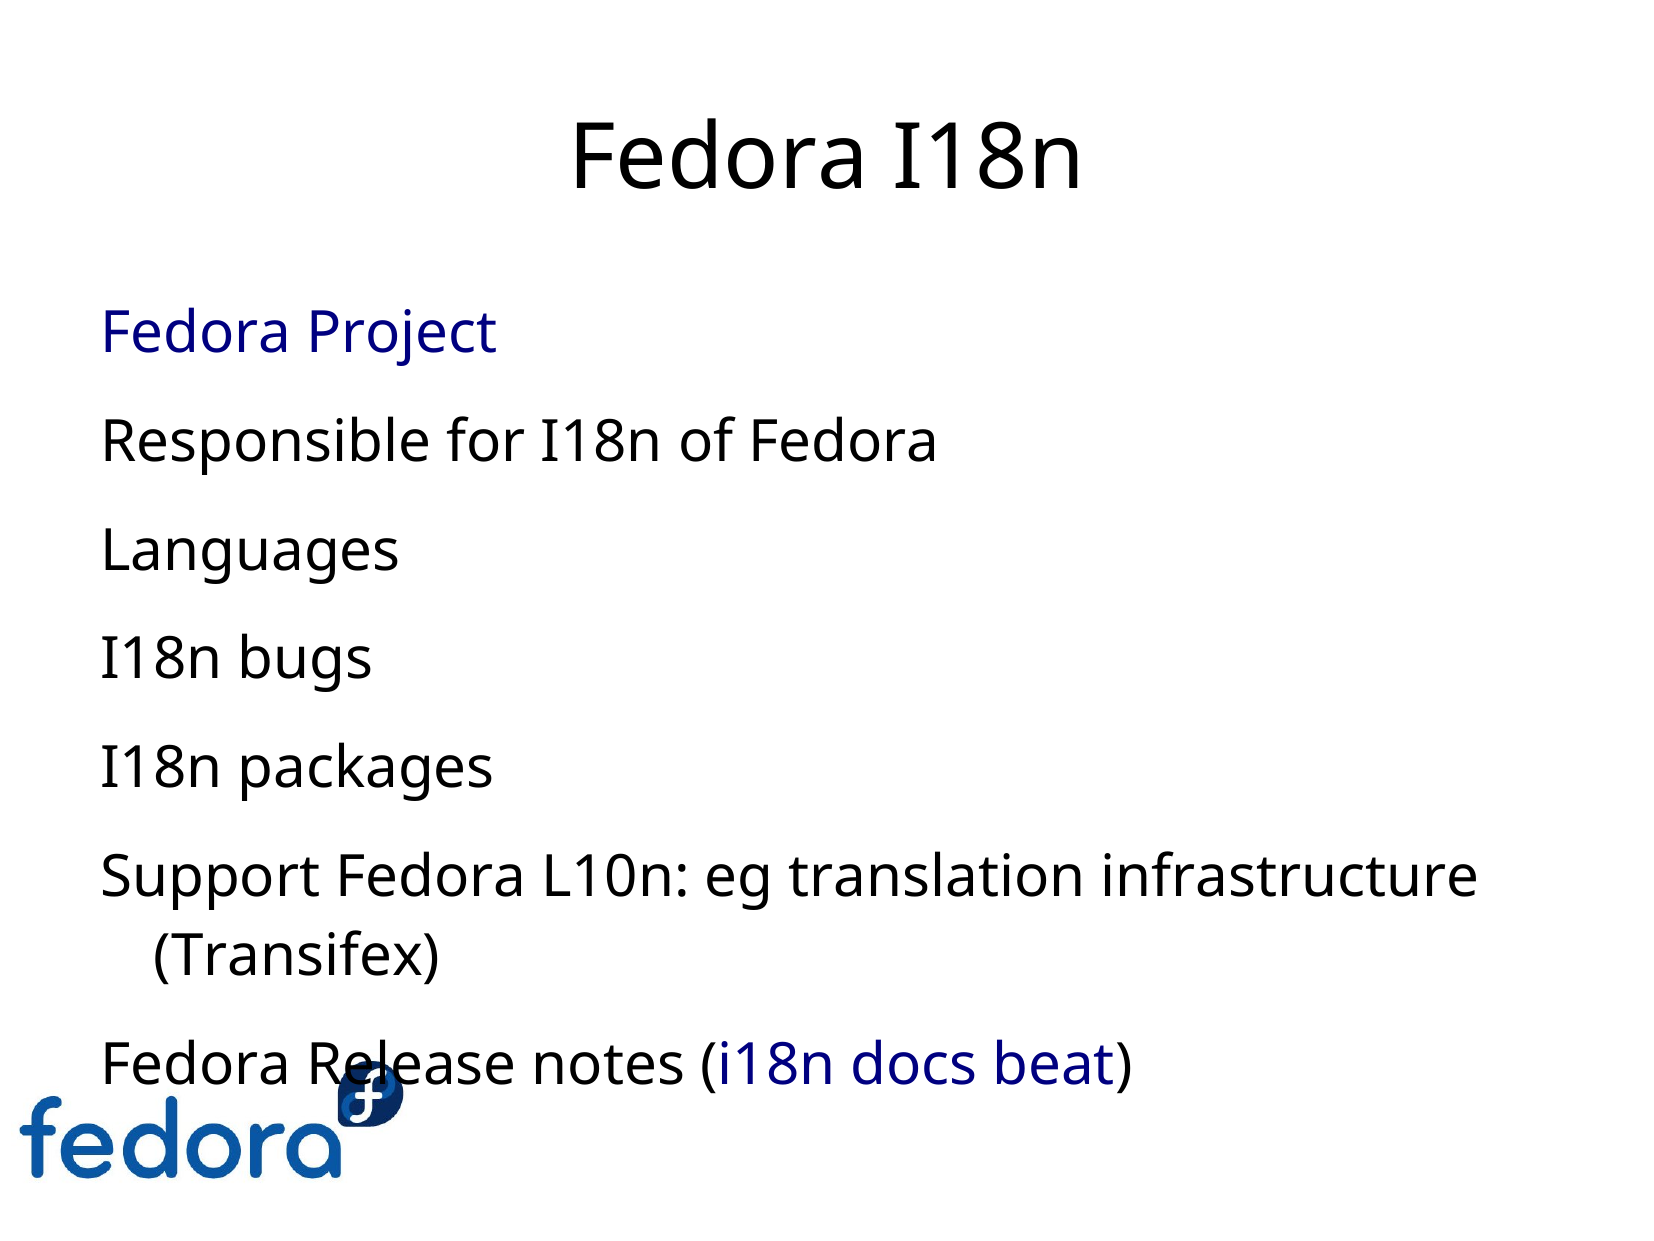

# Fedora I18n
Fedora Project
Responsible for I18n of Fedora
Languages
I18n bugs
I18n packages
Support Fedora L10n: eg translation infrastructure (Transifex)
Fedora Release notes (i18n docs beat)